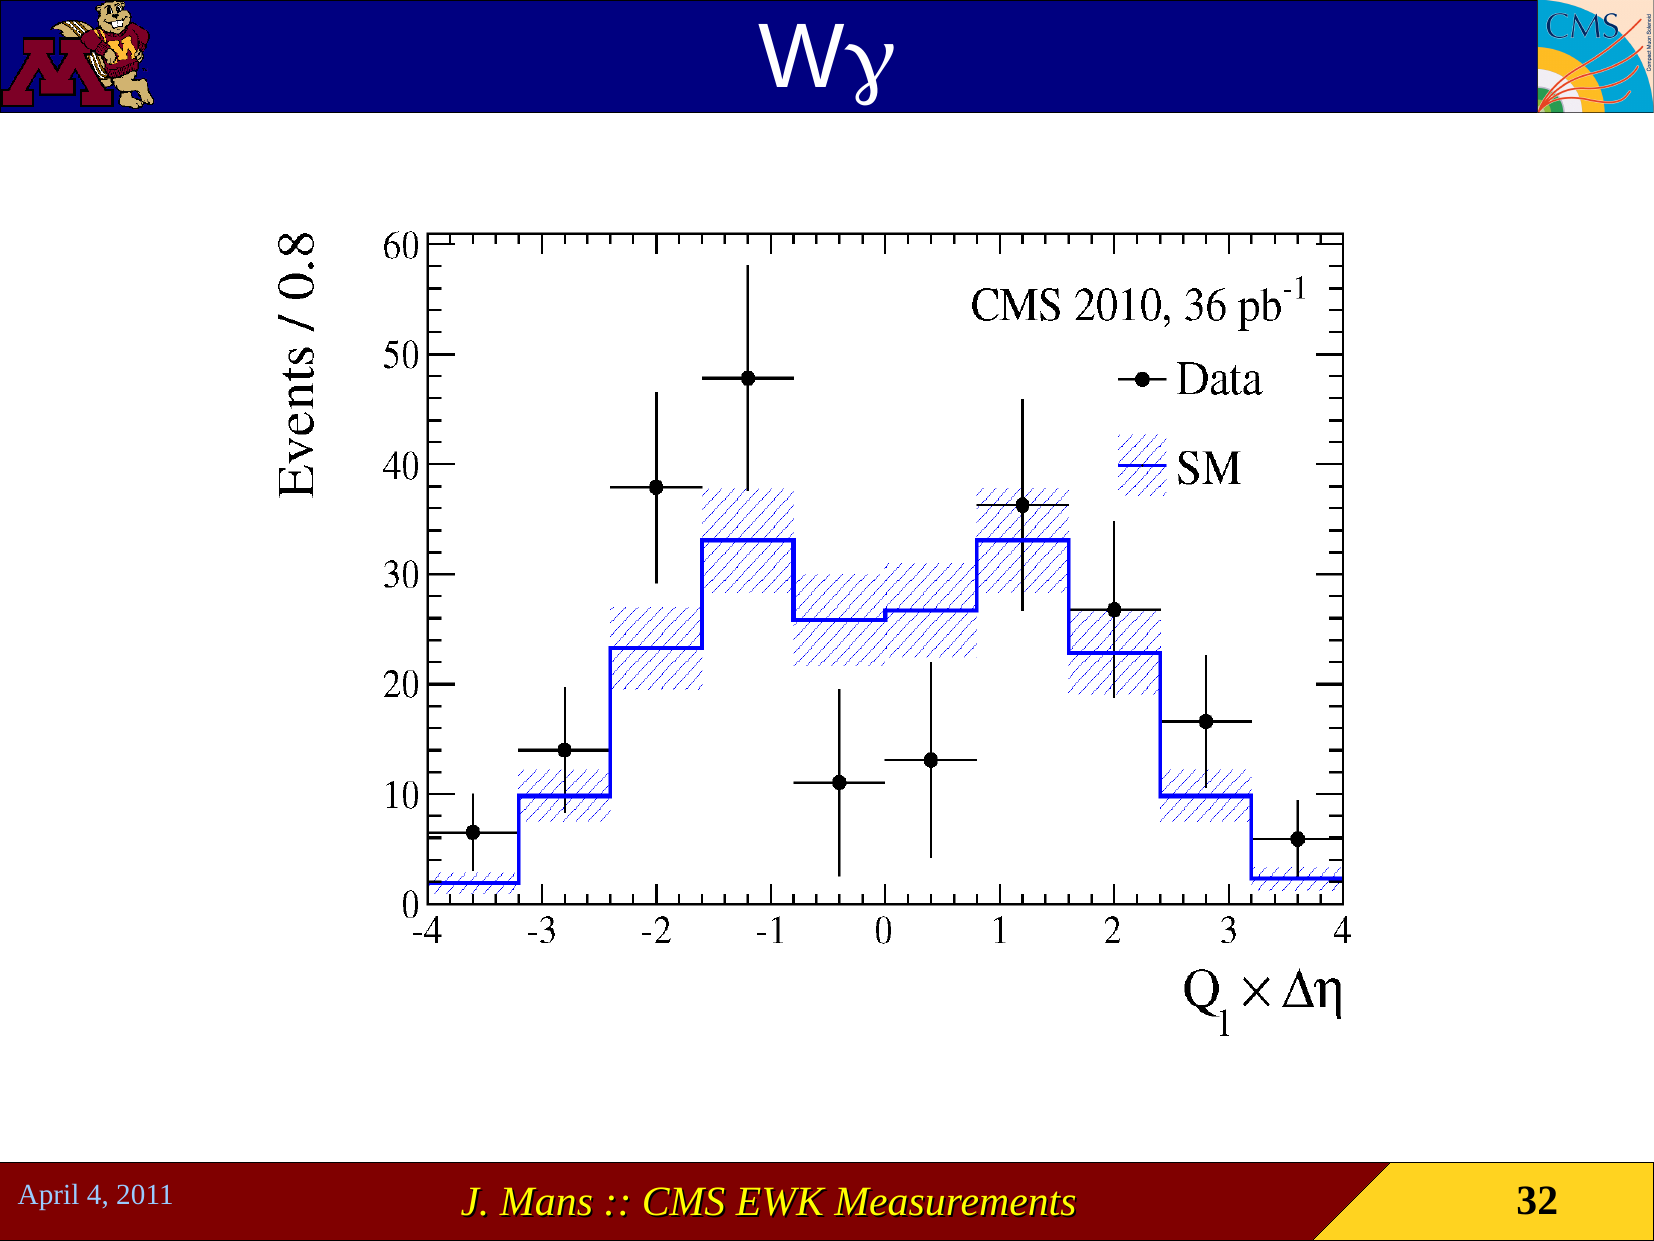

# Wγ
J. Mans :: CMS EWK Measurements
32
April 4, 2011